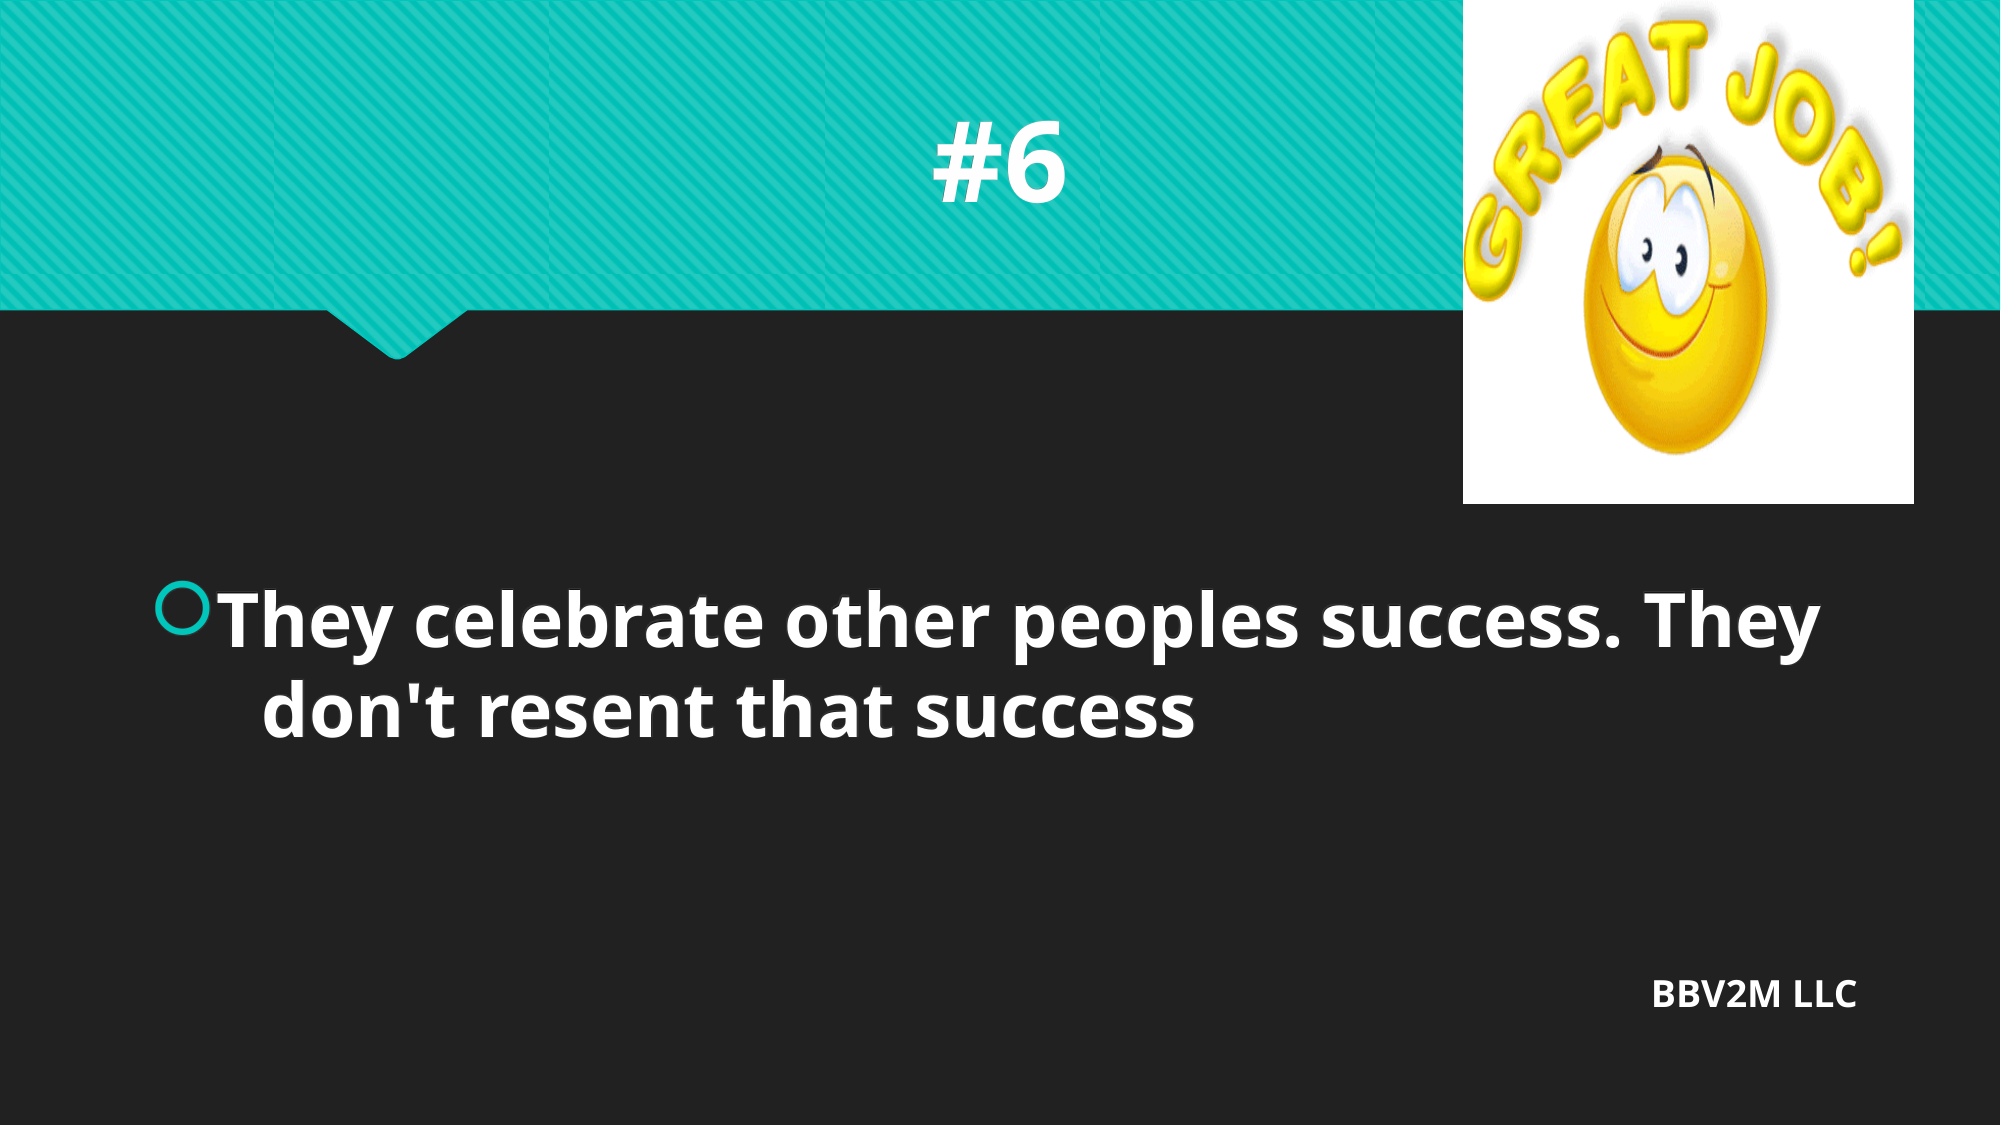

# #6
They celebrate other peoples success. They don't resent that success
BBV2M LLC